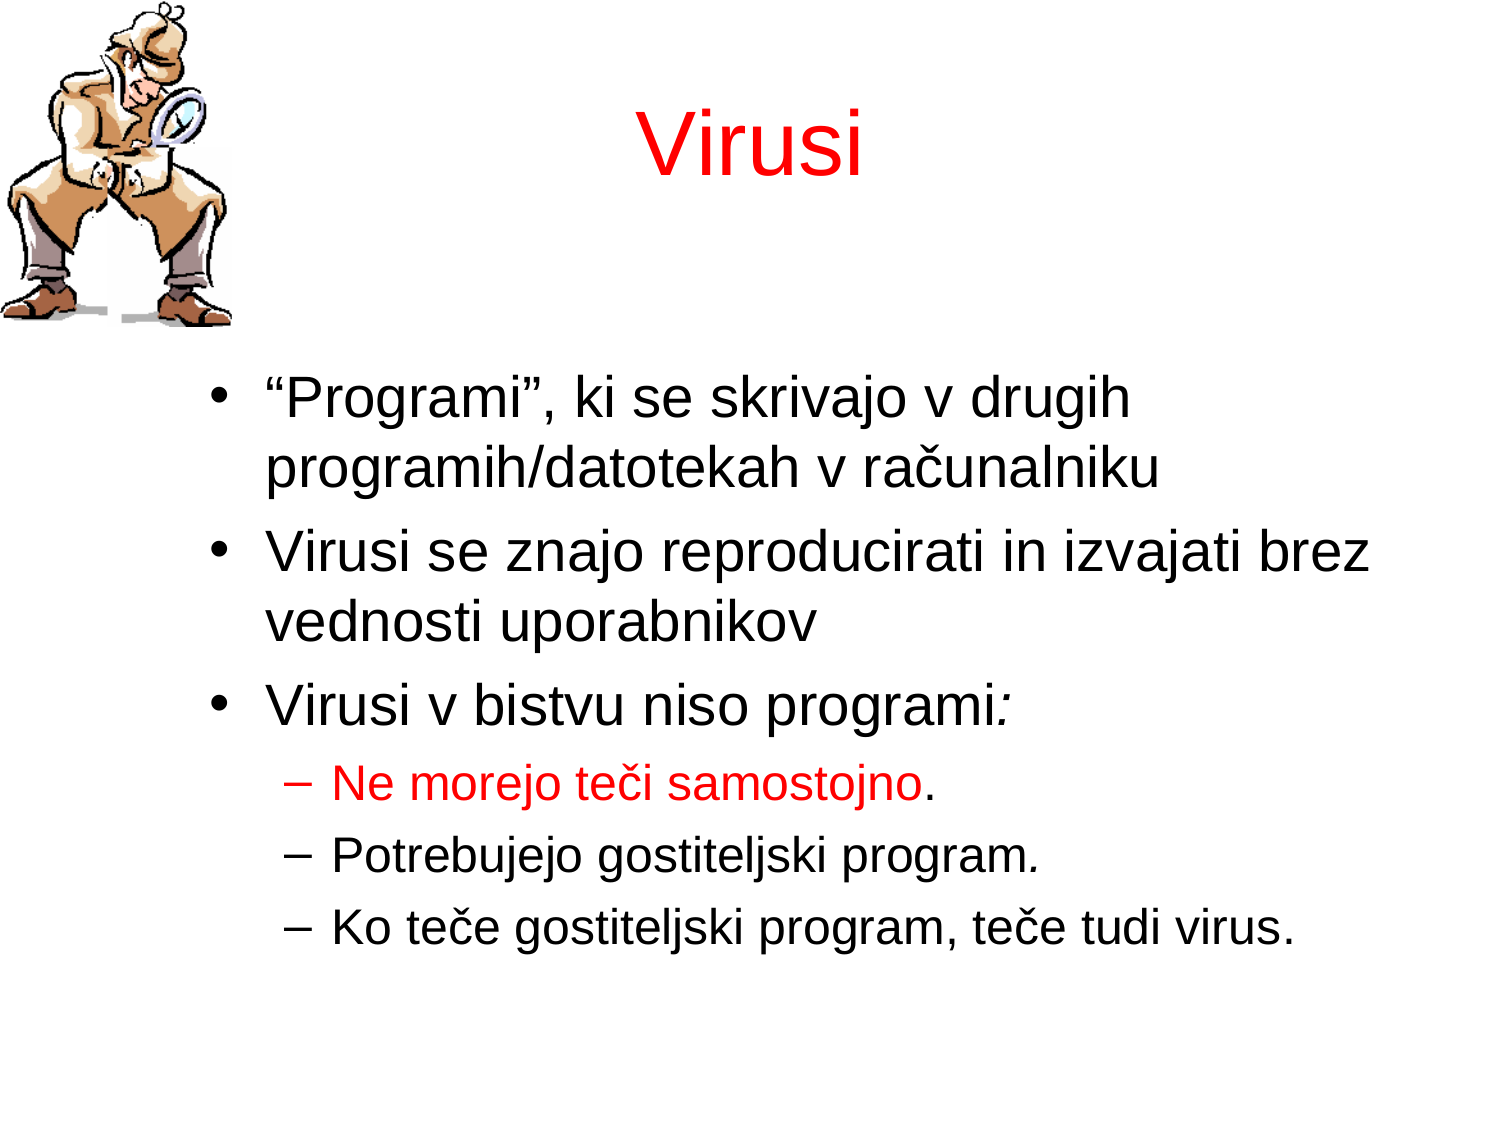

# Virusi
“Programi”, ki se skrivajo v drugih programih/datotekah v računalniku
Virusi se znajo reproducirati in izvajati brez vednosti uporabnikov
Virusi v bistvu niso programi:
Ne morejo teči samostojno.
Potrebujejo gostiteljski program.
Ko teče gostiteljski program, teče tudi virus.